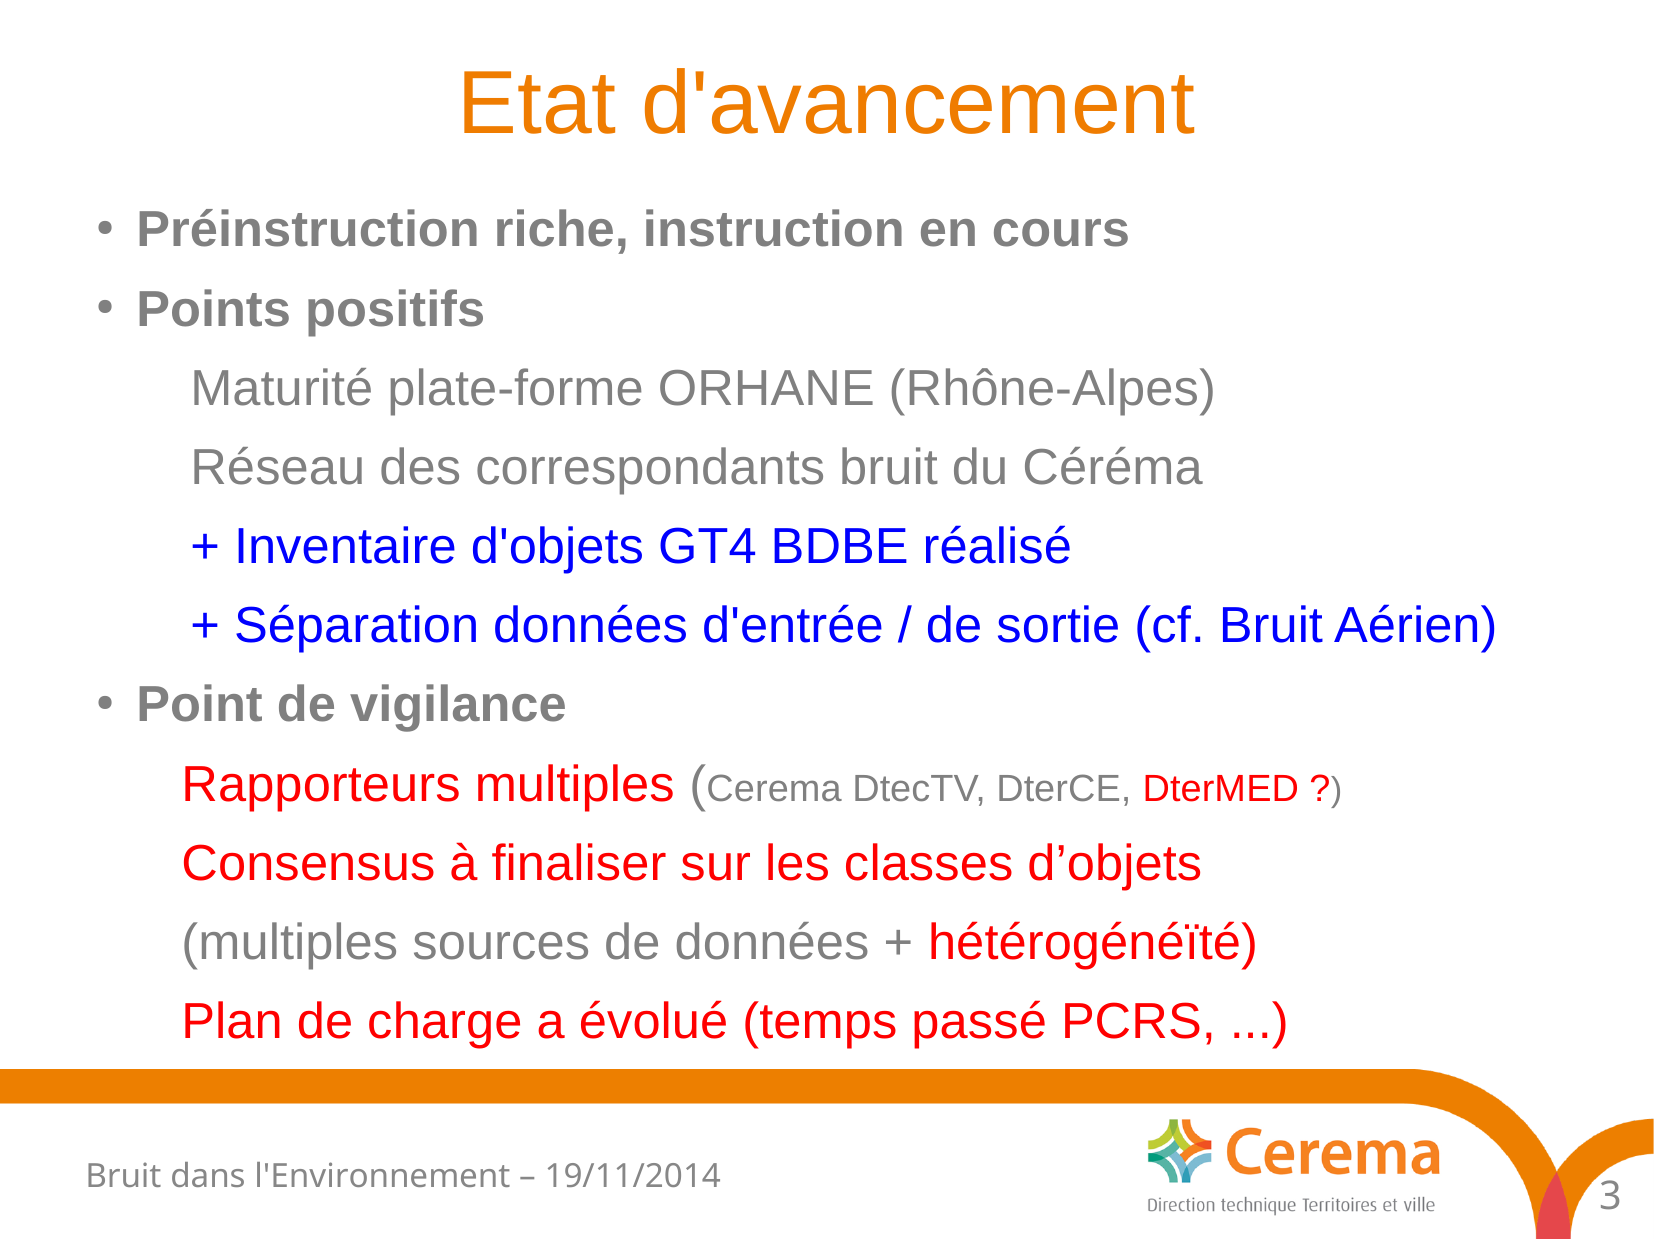

# Etat d'avancement
Préinstruction riche, instruction en cours
Points positifs
Maturité plate-forme ORHANE (Rhône-Alpes)
Réseau des correspondants bruit du Céréma
+ Inventaire d'objets GT4 BDBE réalisé
+ Séparation données d'entrée / de sortie (cf. Bruit Aérien)
Point de vigilance
Rapporteurs multiples (Cerema DtecTV, DterCE, DterMED ?)
Consensus à finaliser sur les classes d’objets
(multiples sources de données + hétérogénéïté)
Plan de charge a évolué (temps passé PCRS, ...)